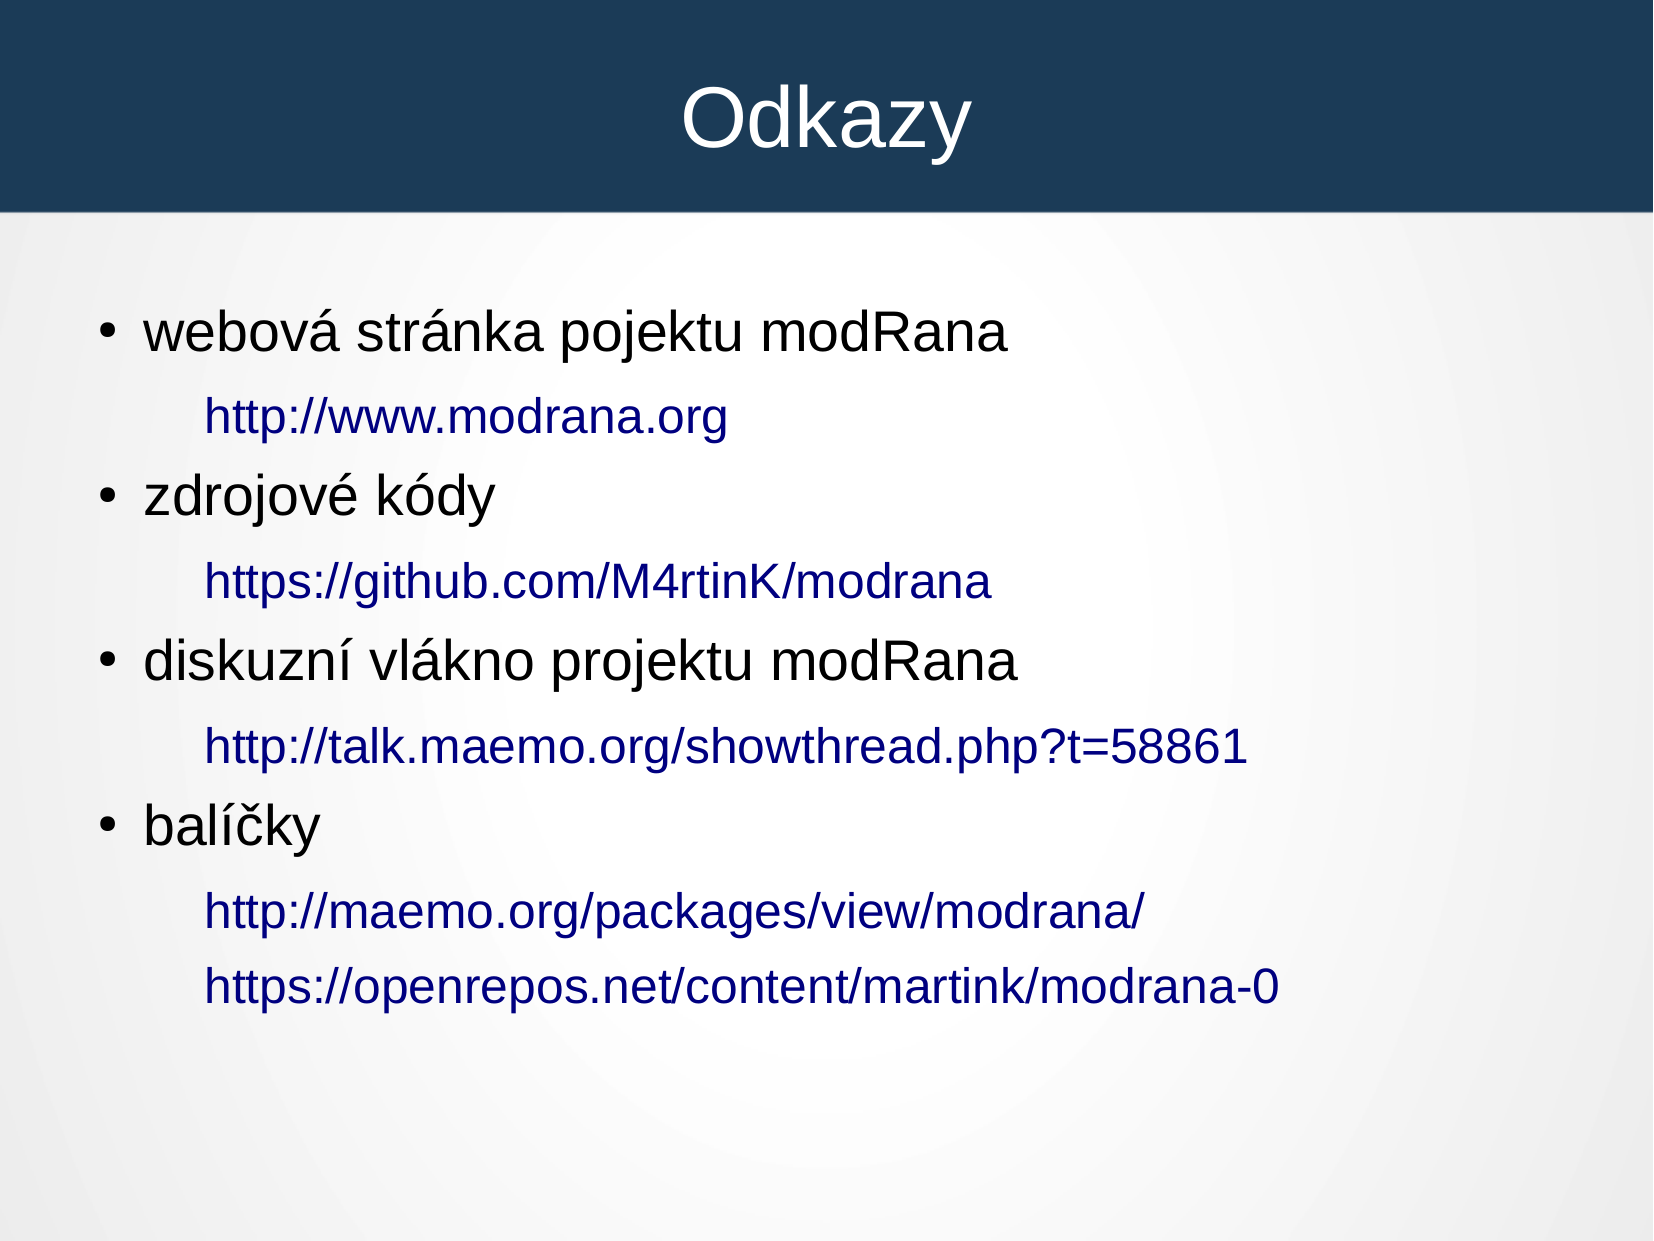

# Odkazy
webová stránka pojektu modRana
http://www.modrana.org
zdrojové kódy
https://github.com/M4rtinK/modrana
diskuzní vlákno projektu modRana
http://talk.maemo.org/showthread.php?t=58861
balíčky
http://maemo.org/packages/view/modrana/
https://openrepos.net/content/martink/modrana-0
25